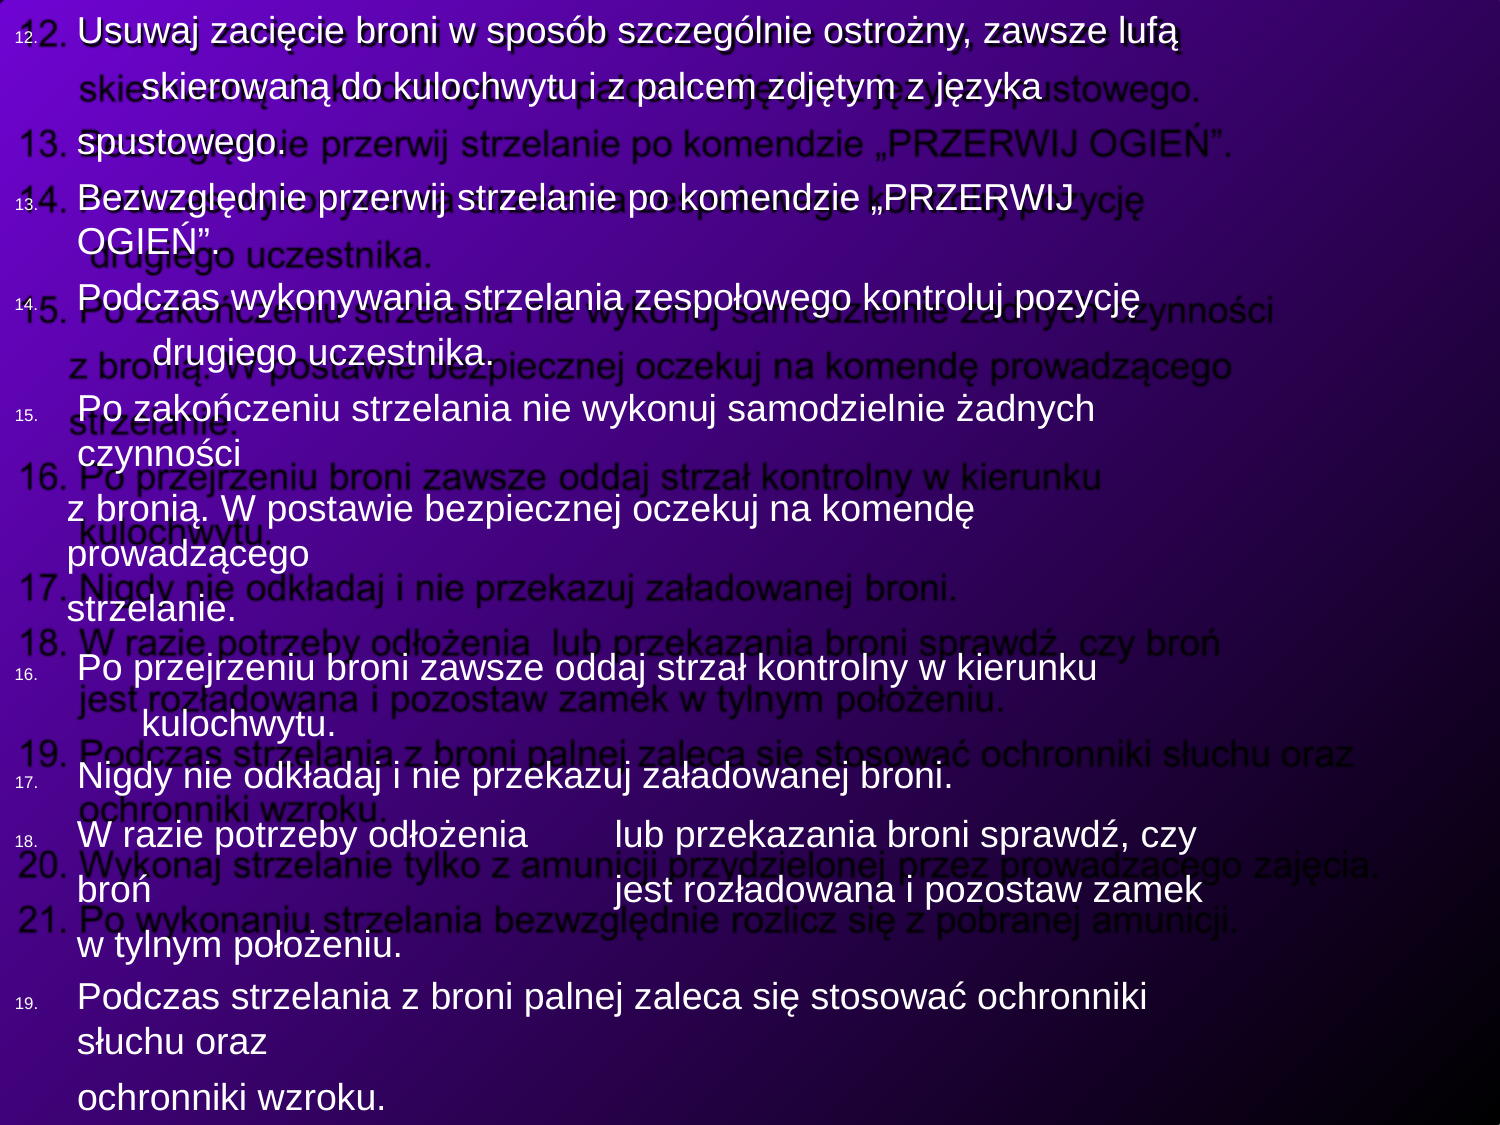

Usuwaj zacięcie broni w sposób szczególnie ostrożny, zawsze lufą 	skierowaną do kulochwytu i z palcem zdjętym z języka spustowego.
Bezwzględnie przerwij strzelanie po komendzie „PRZERWIJ OGIEŃ”.
Podczas wykonywania strzelania zespołowego kontroluj pozycję 	drugiego uczestnika.
Po zakończeniu strzelania nie wykonuj samodzielnie żadnych czynności
z bronią. W postawie bezpiecznej oczekuj na komendę prowadzącego
strzelanie.
Po przejrzeniu broni zawsze oddaj strzał kontrolny w kierunku 	kulochwytu.
Nigdy nie odkładaj i nie przekazuj załadowanej broni.
W razie potrzeby odłożenia	lub przekazania broni sprawdź, czy broń 	jest rozładowana i pozostaw zamek w tylnym położeniu.
Podczas strzelania z broni palnej zaleca się stosować ochronniki słuchu oraz
ochronniki wzroku.
Wykonaj strzelanie tylko z amunicji przydzielonej przez prowadzącego zajęcia.
Po wykonaniu strzelania bezwzględnie rozlicz się z pobranej amunicji.